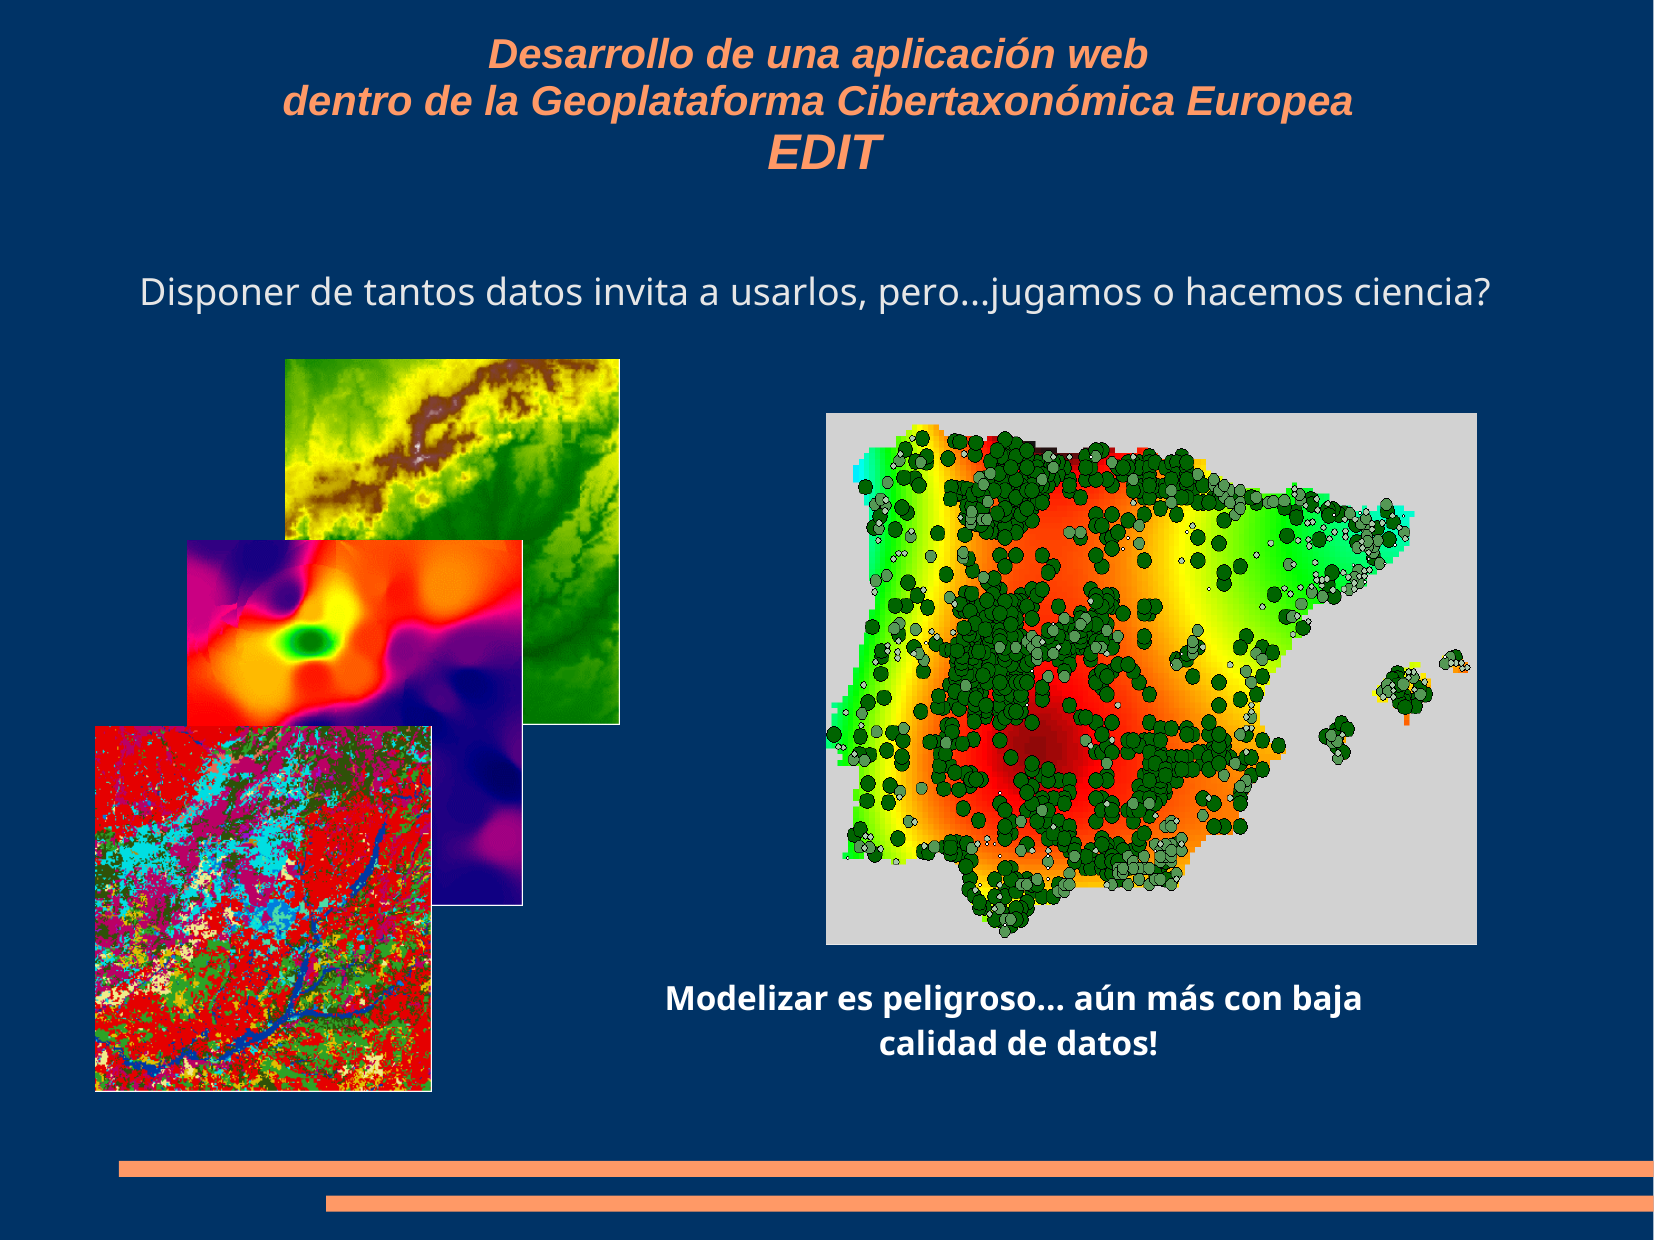

Desarrollo de una aplicación web
dentro de la Geoplataforma Cibertaxonómica Europea
EDIT
# Disponer de tantos datos invita a usarlos, pero...jugamos o hacemos ciencia?
Modelizar es peligroso... aún más con baja
calidad de datos!